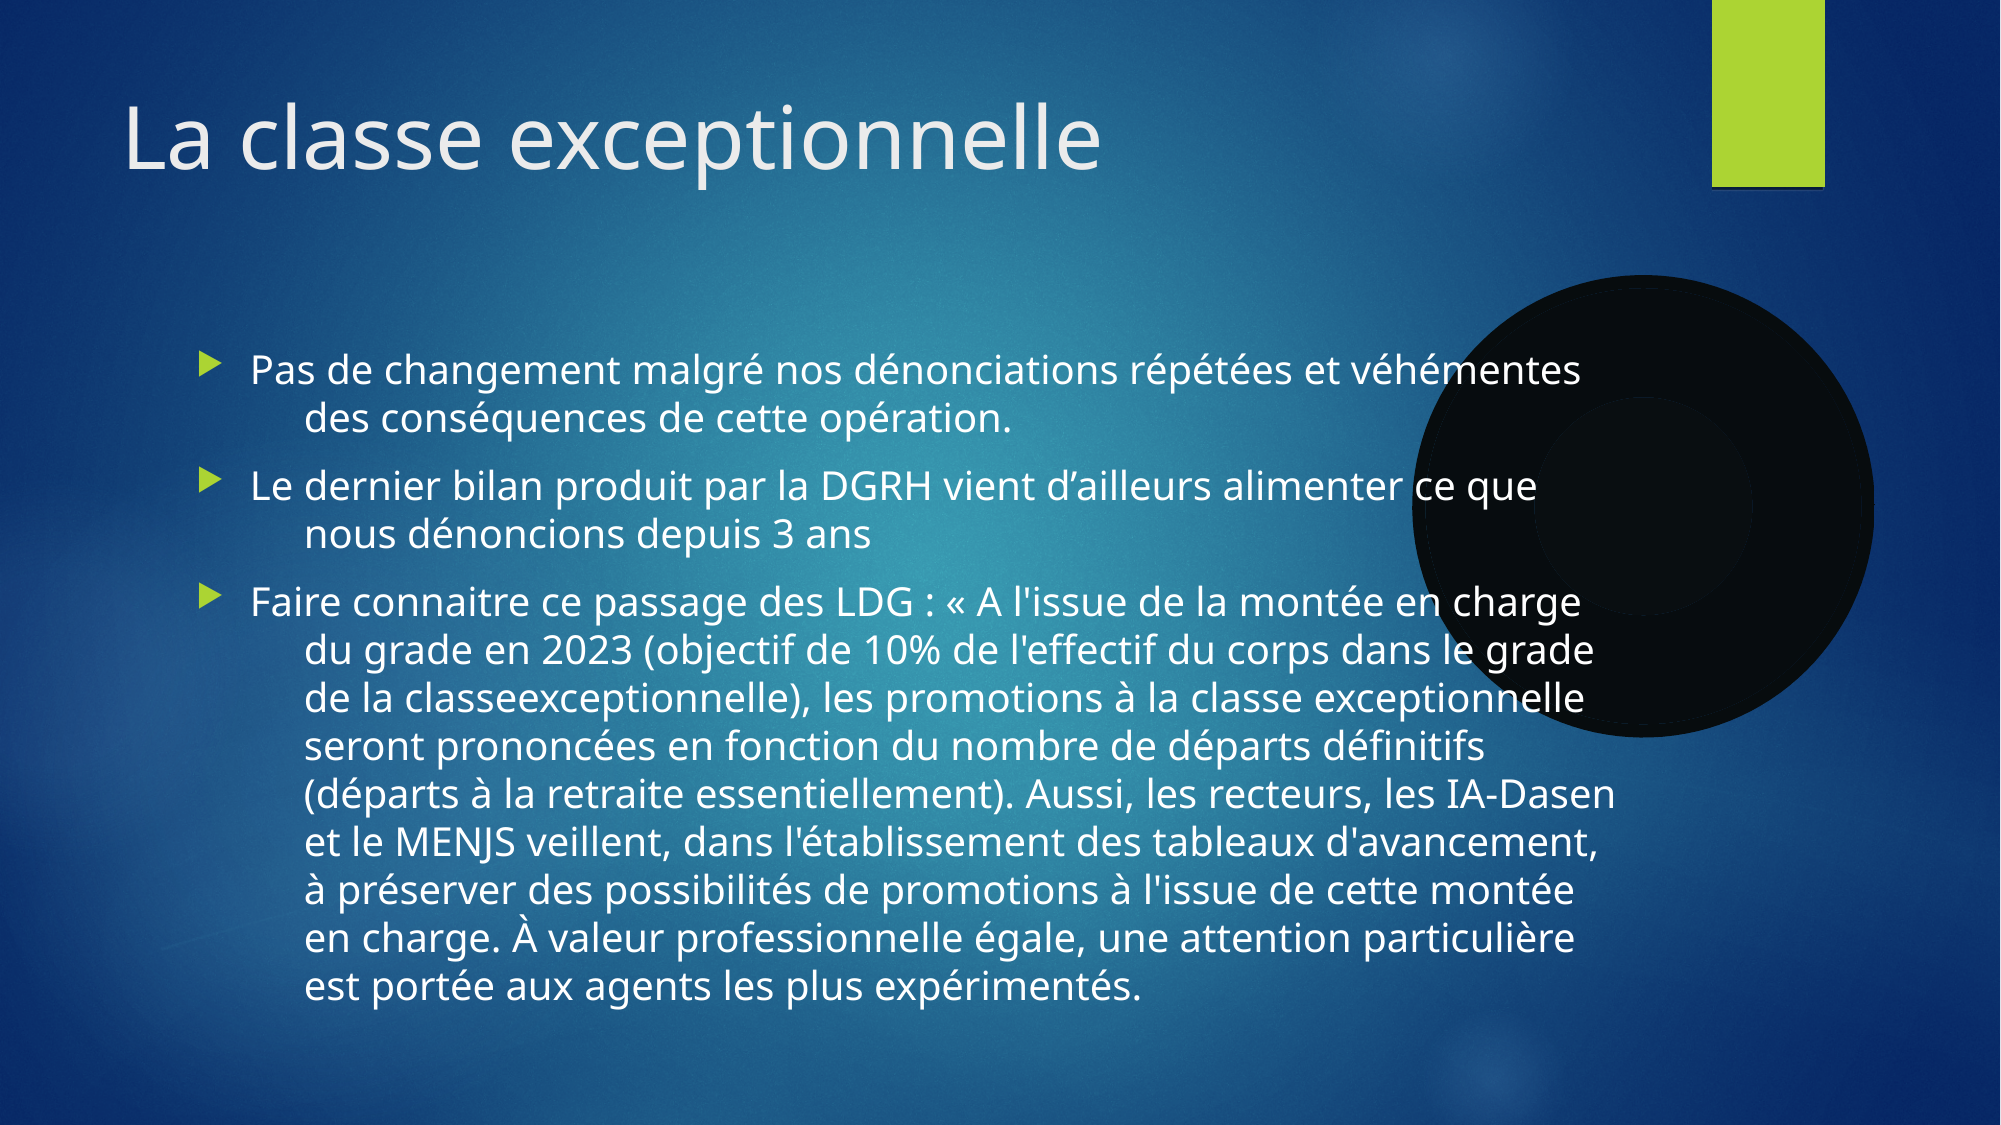

# La classe exceptionnelle
Pas de changement malgré nos dénonciations répétées et véhémentes des conséquences de cette opération.
Le dernier bilan produit par la DGRH vient d’ailleurs alimenter ce que nous dénoncions depuis 3 ans
Faire connaitre ce passage des LDG : « A l'issue de la montée en charge du grade en 2023 (objectif de 10% de l'effectif du corps dans le grade de la classeexceptionnelle), les promotions à la classe exceptionnelle seront prononcées en fonction du nombre de départs définitifs (départs à la retraite essentiellement). Aussi, les recteurs, les IA-Dasen et le MENJS veillent, dans l'établissement des tableaux d'avancement, à préserver des possibilités de promotions à l'issue de cette montée en charge. À valeur professionnelle égale, une attention particulière est portée aux agents les plus expérimentés.